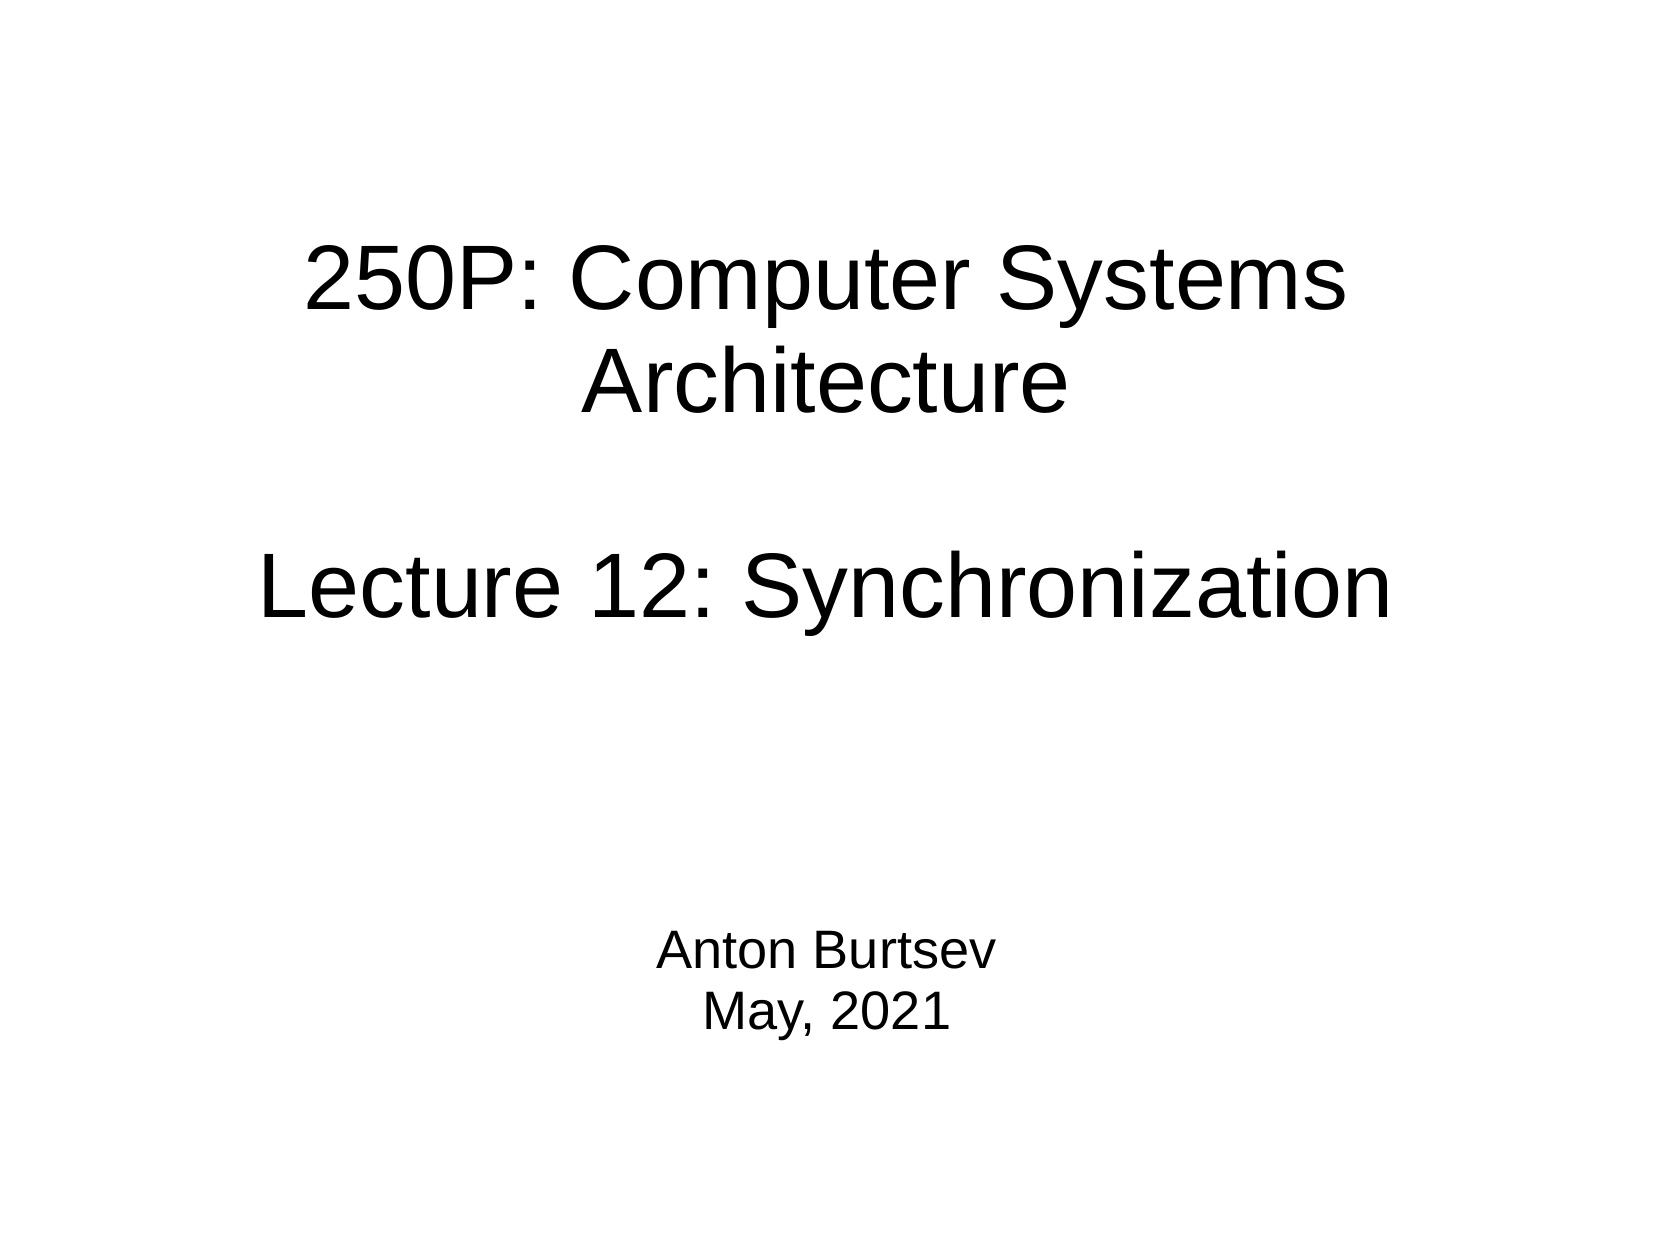

# 250P: Computer Systems Architecture Lecture 12: Synchronization
Anton Burtsev
May, 2021